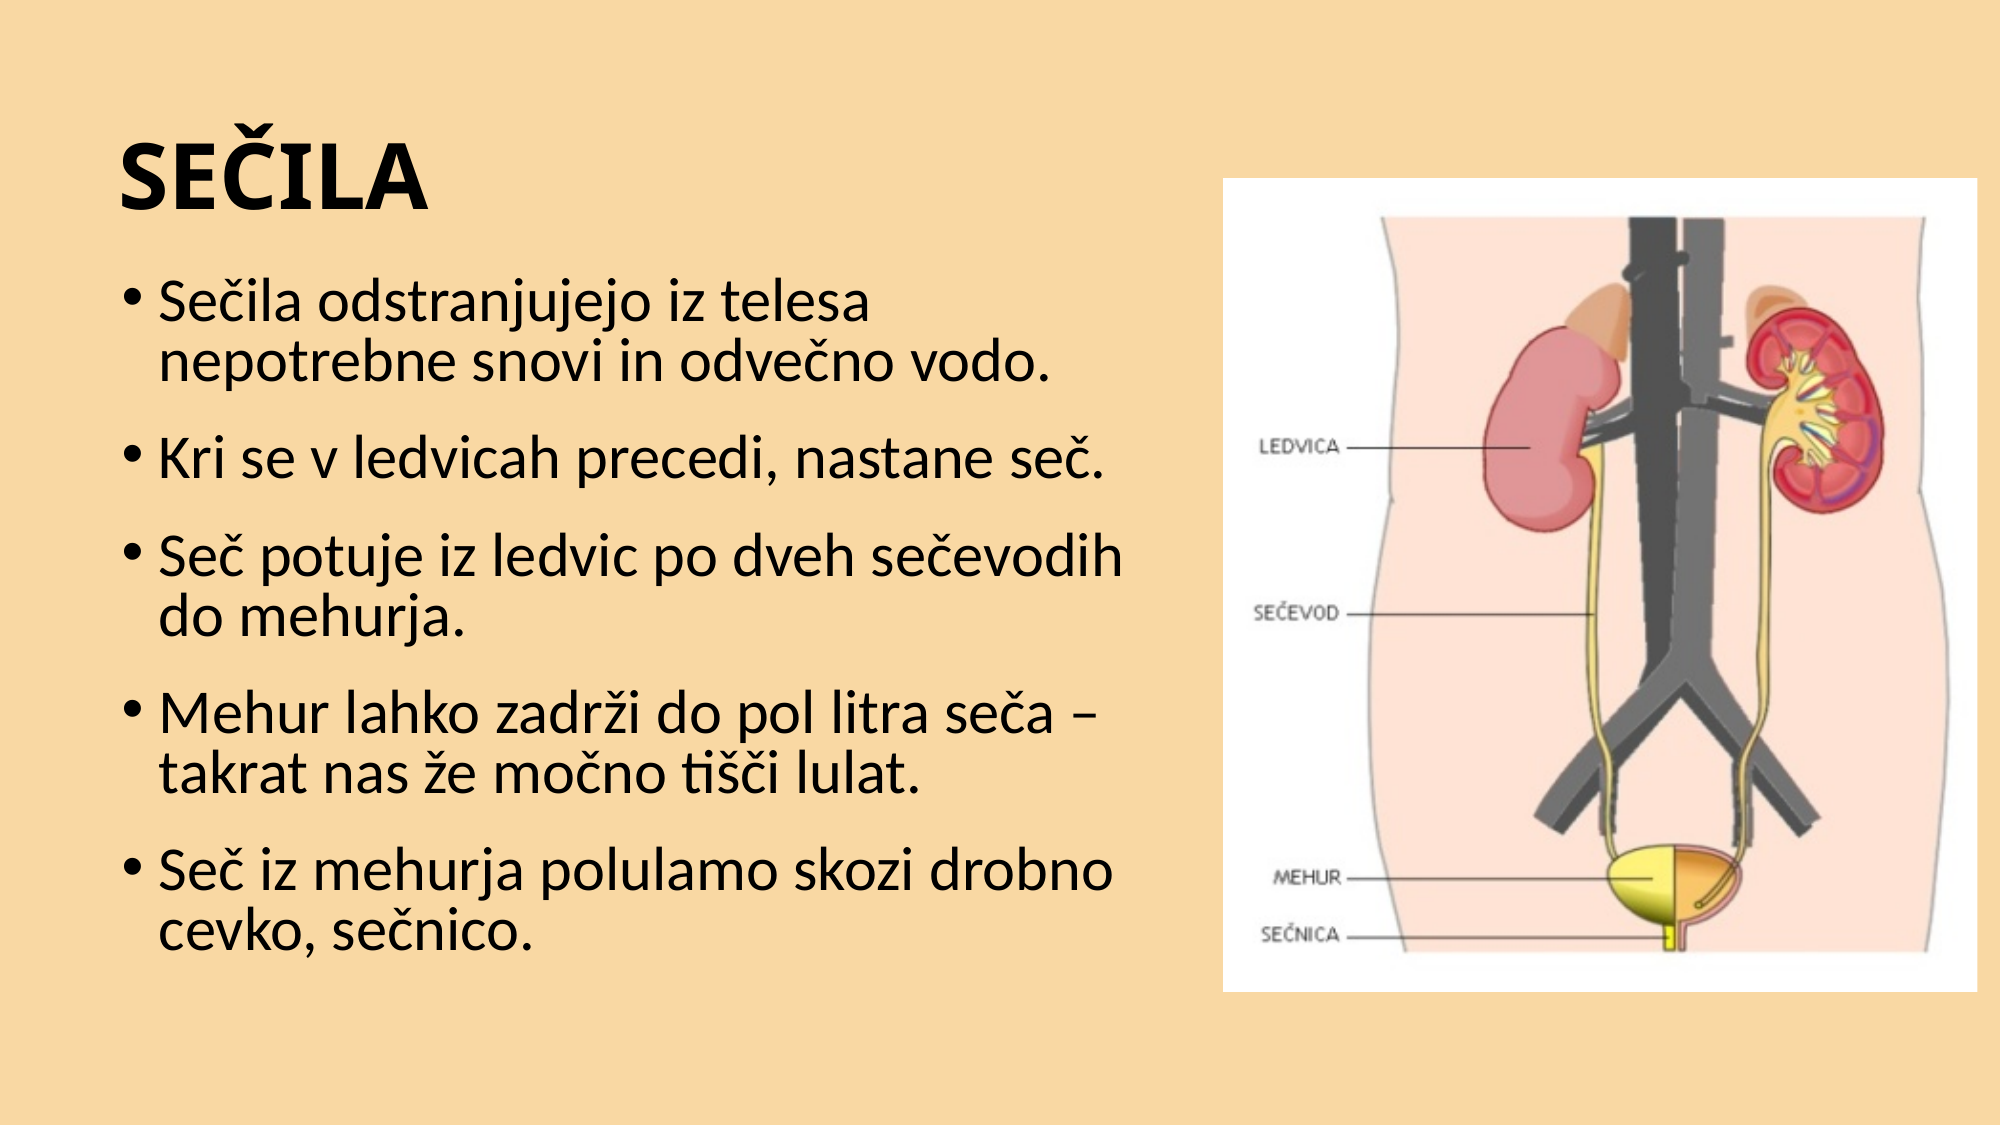

# SEČILA
Sečila odstranjujejo iz telesa nepotrebne snovi in odvečno vodo.
Kri se v ledvicah precedi, nastane seč.
Seč potuje iz ledvic po dveh sečevodih do mehurja.
Mehur lahko zadrži do pol litra seča – takrat nas že močno tišči lulat.
Seč iz mehurja polulamo skozi drobno cevko, sečnico.